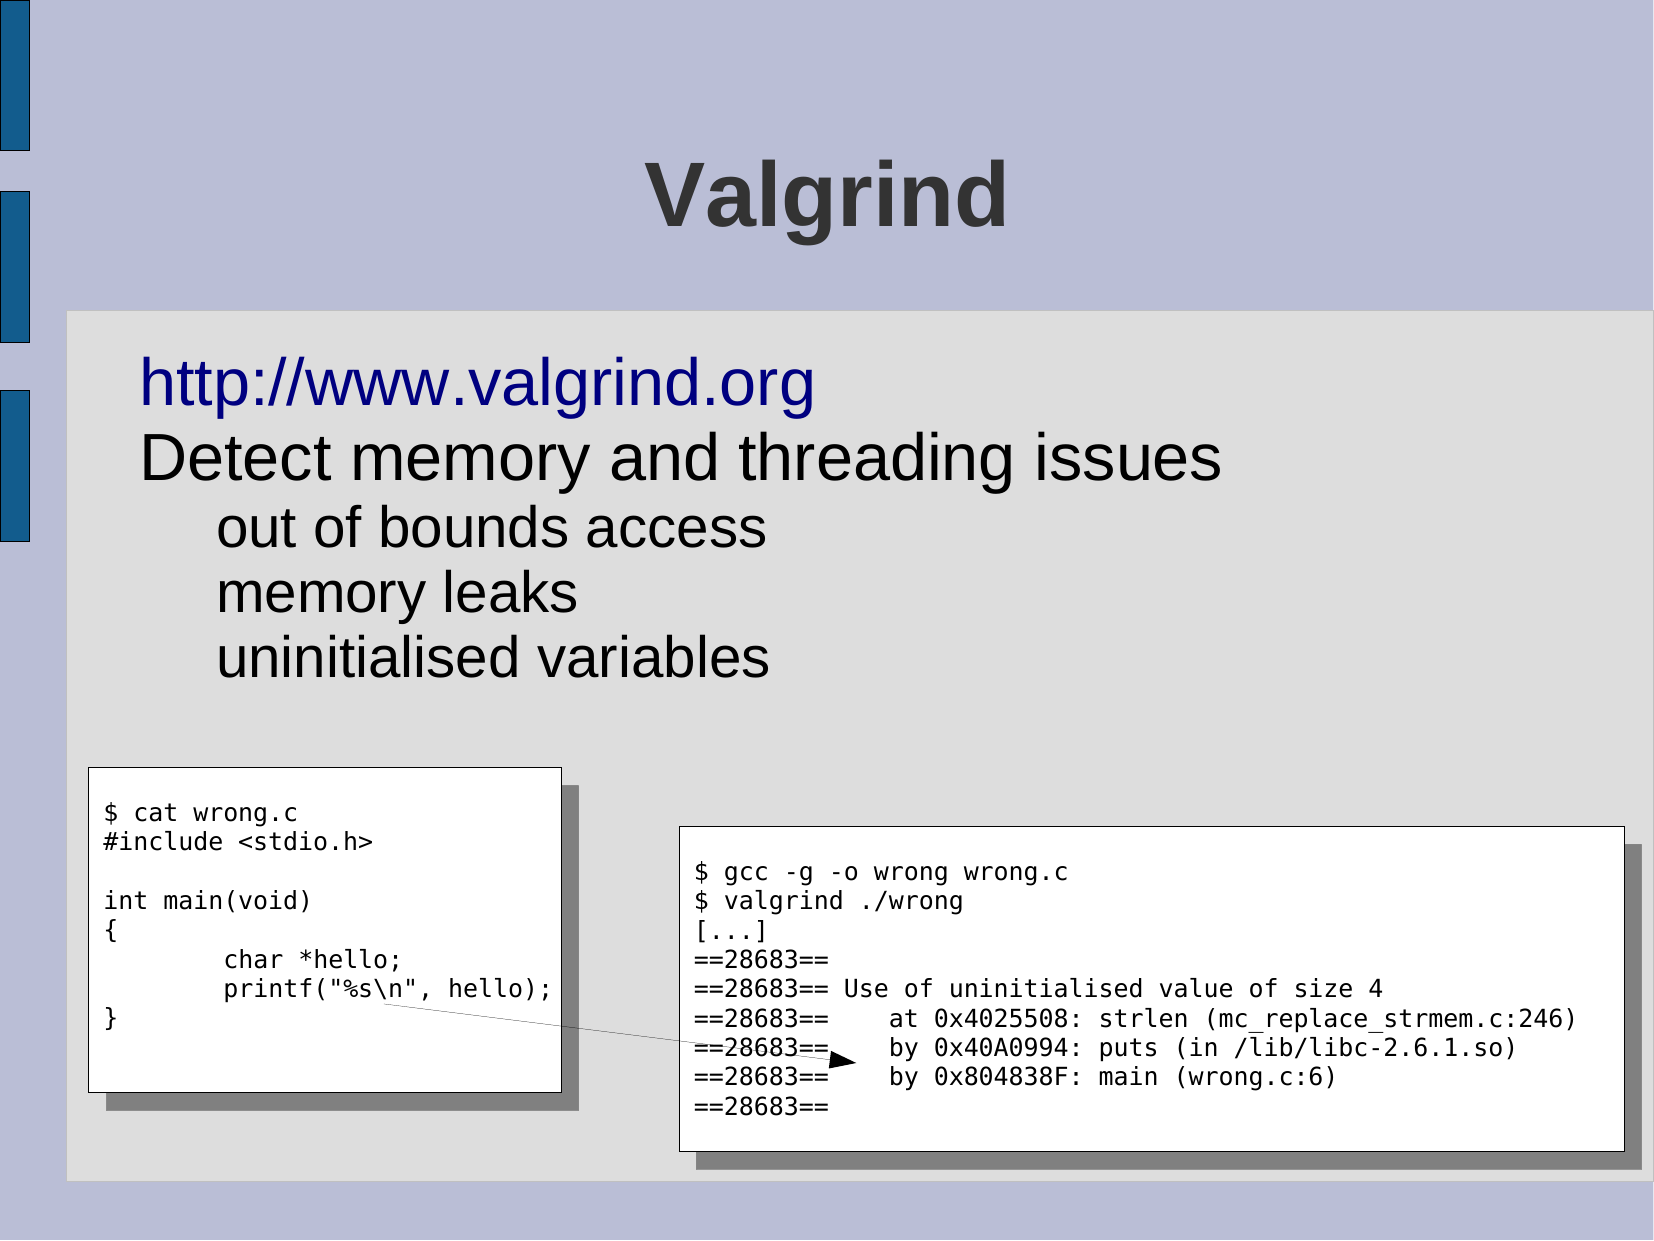

# Valgrind
http://www.valgrind.org
Detect memory and threading issues
out of bounds access
memory leaks
uninitialised variables
$ cat wrong.c
#include <stdio.h>
int main(void)
{
 char *hello;
 printf("%s\n", hello);
}
$ gcc -g -o wrong wrong.c
$ valgrind ./wrong
[...]
==28683==
==28683== Use of uninitialised value of size 4
==28683== at 0x4025508: strlen (mc_replace_strmem.c:246)
==28683== by 0x40A0994: puts (in /lib/libc-2.6.1.so)
==28683== by 0x804838F: main (wrong.c:6)
==28683==